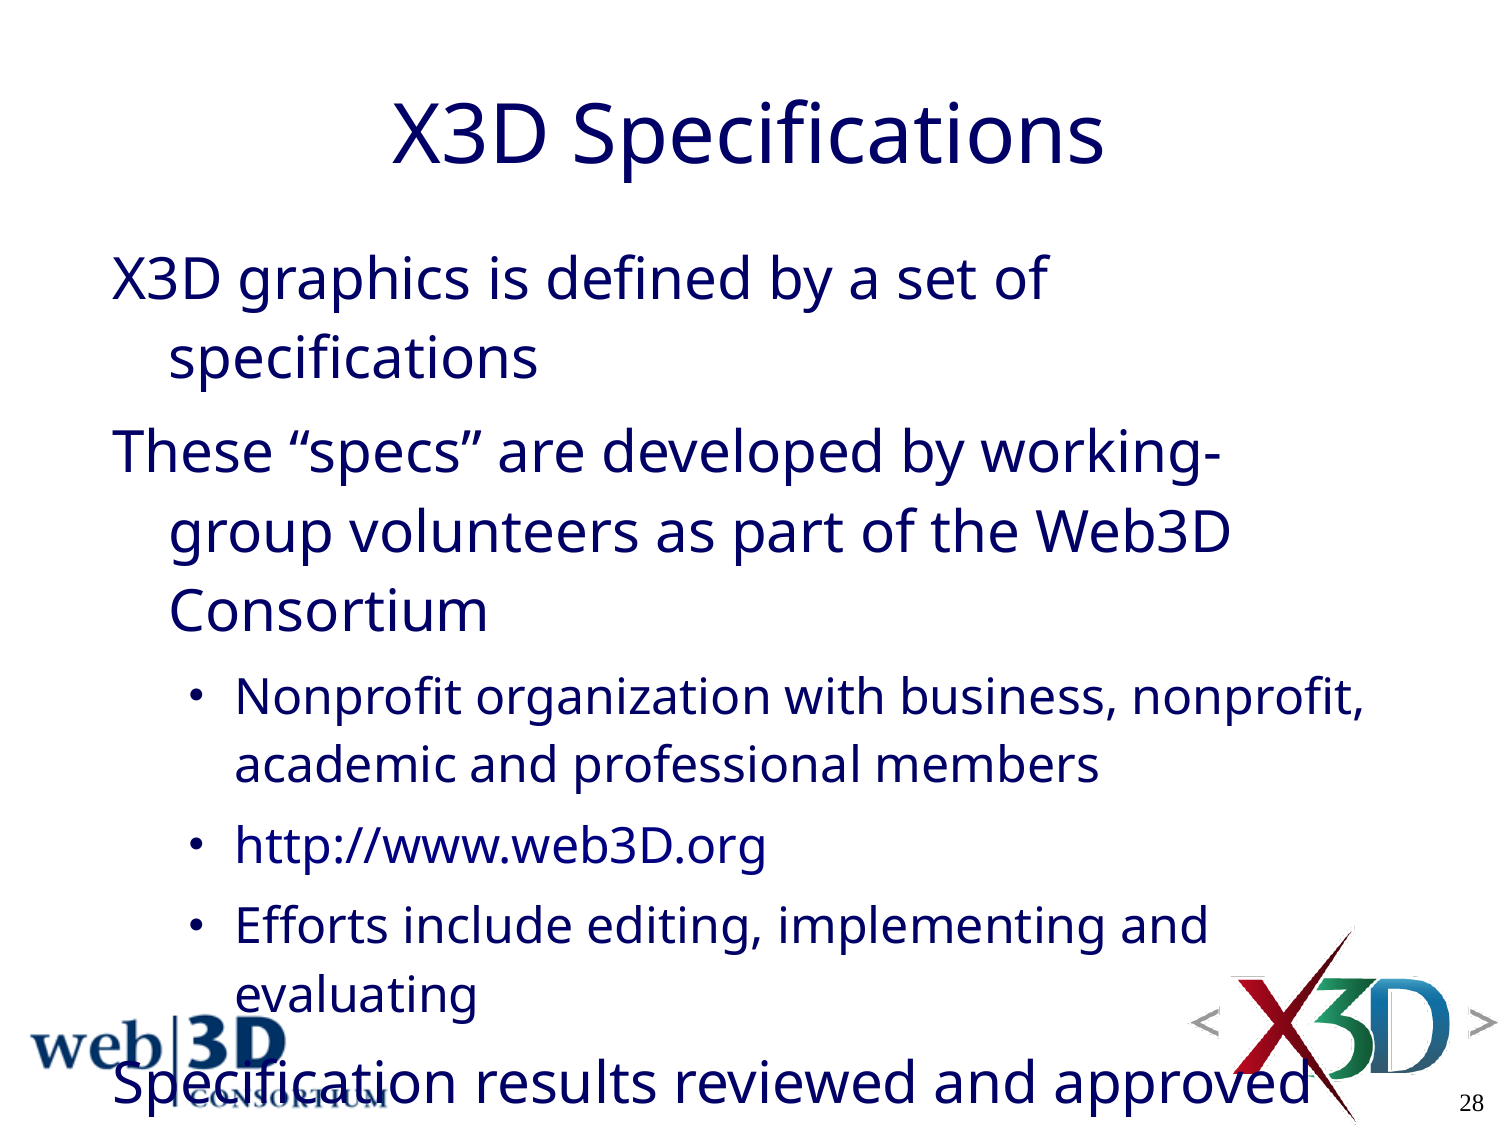

# X3D Specifications
X3D graphics is defined by a set of specifications
These “specs” are developed by working-group volunteers as part of the Web3D Consortium
Nonprofit organization with business, nonprofit, academic and professional members
http://www.web3D.org
Efforts include editing, implementing and evaluating
Specification results reviewed and approved by International Organization of Standardization (ISO), online at http://www.iso.ch